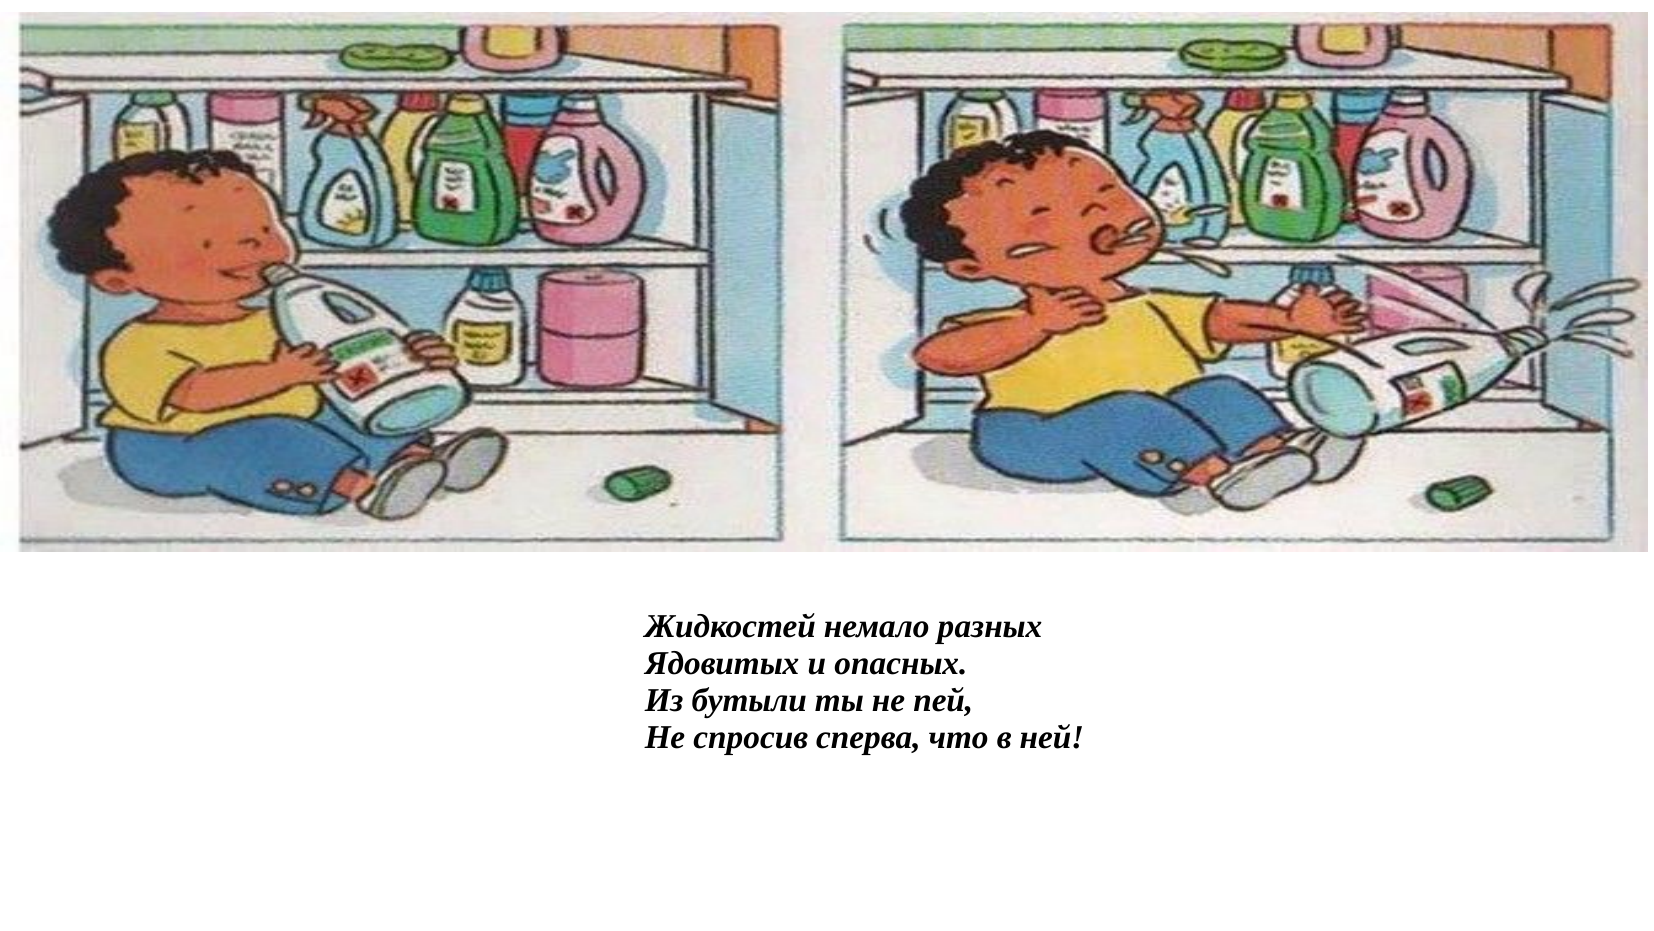

#
Жидкостей немало разных
Ядовитых и опасных.
Из бутыли ты не пей,
Не спросив сперва, что в ней!